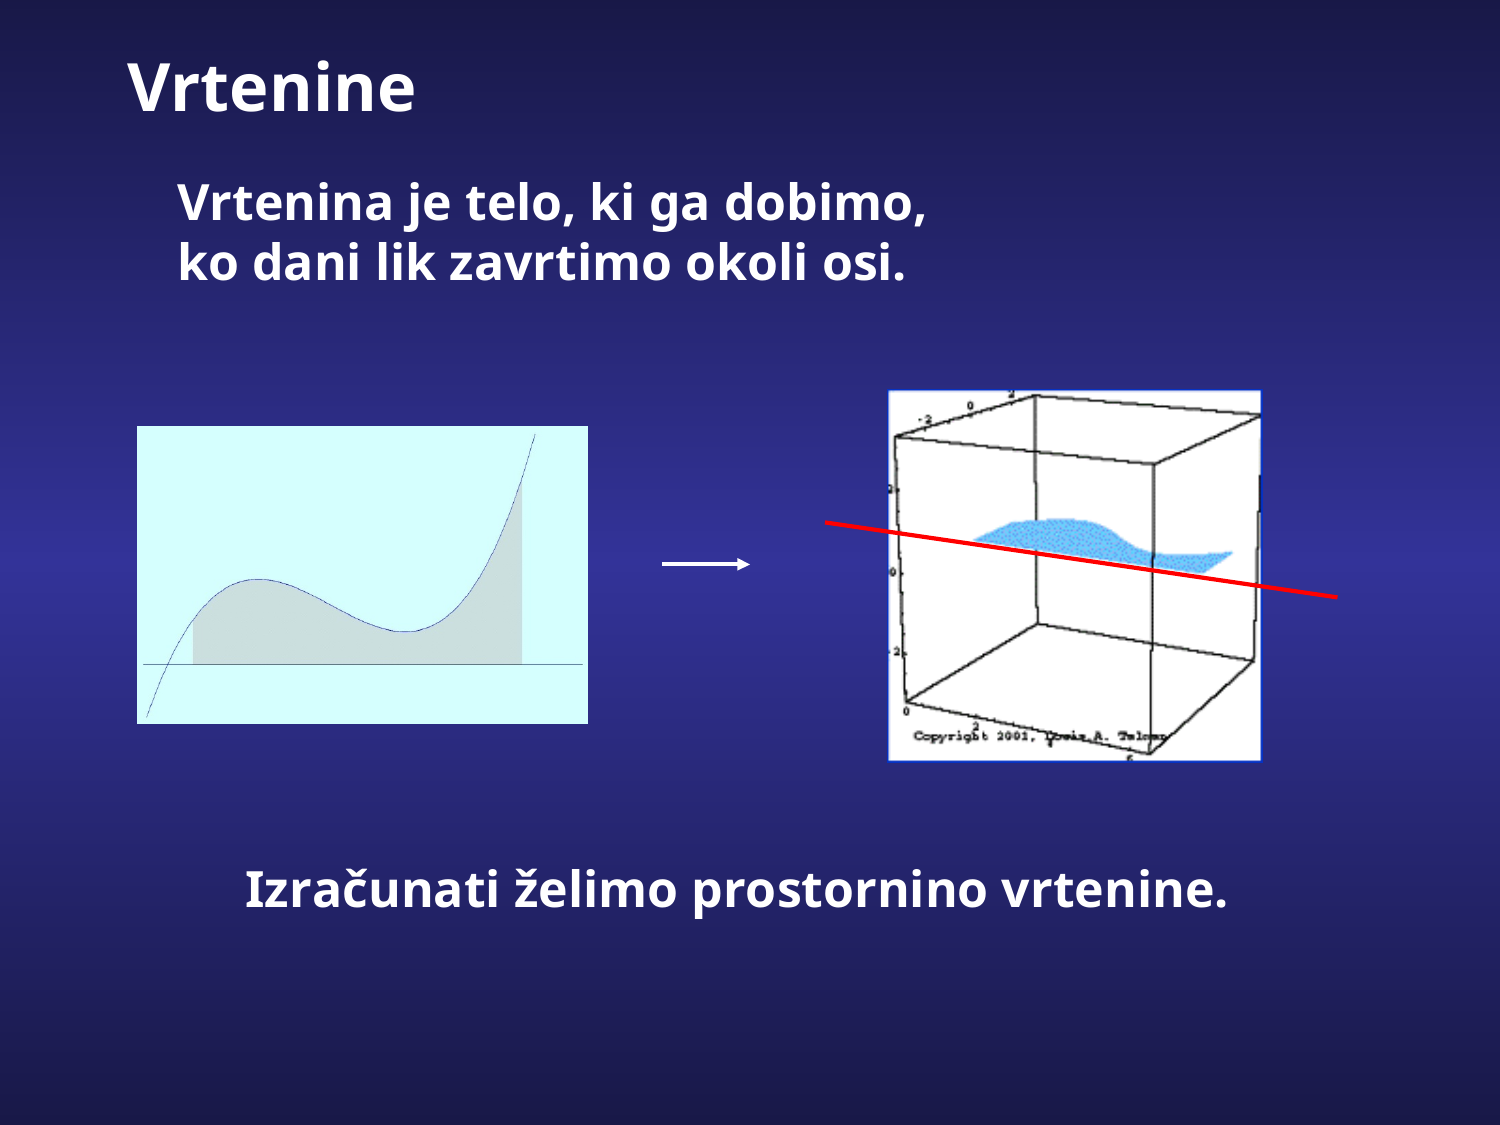

Vrtenine
Vrtenina je telo, ki ga dobimo, ko dani lik zavrtimo okoli osi.
Izračunati želimo prostornino vrtenine.